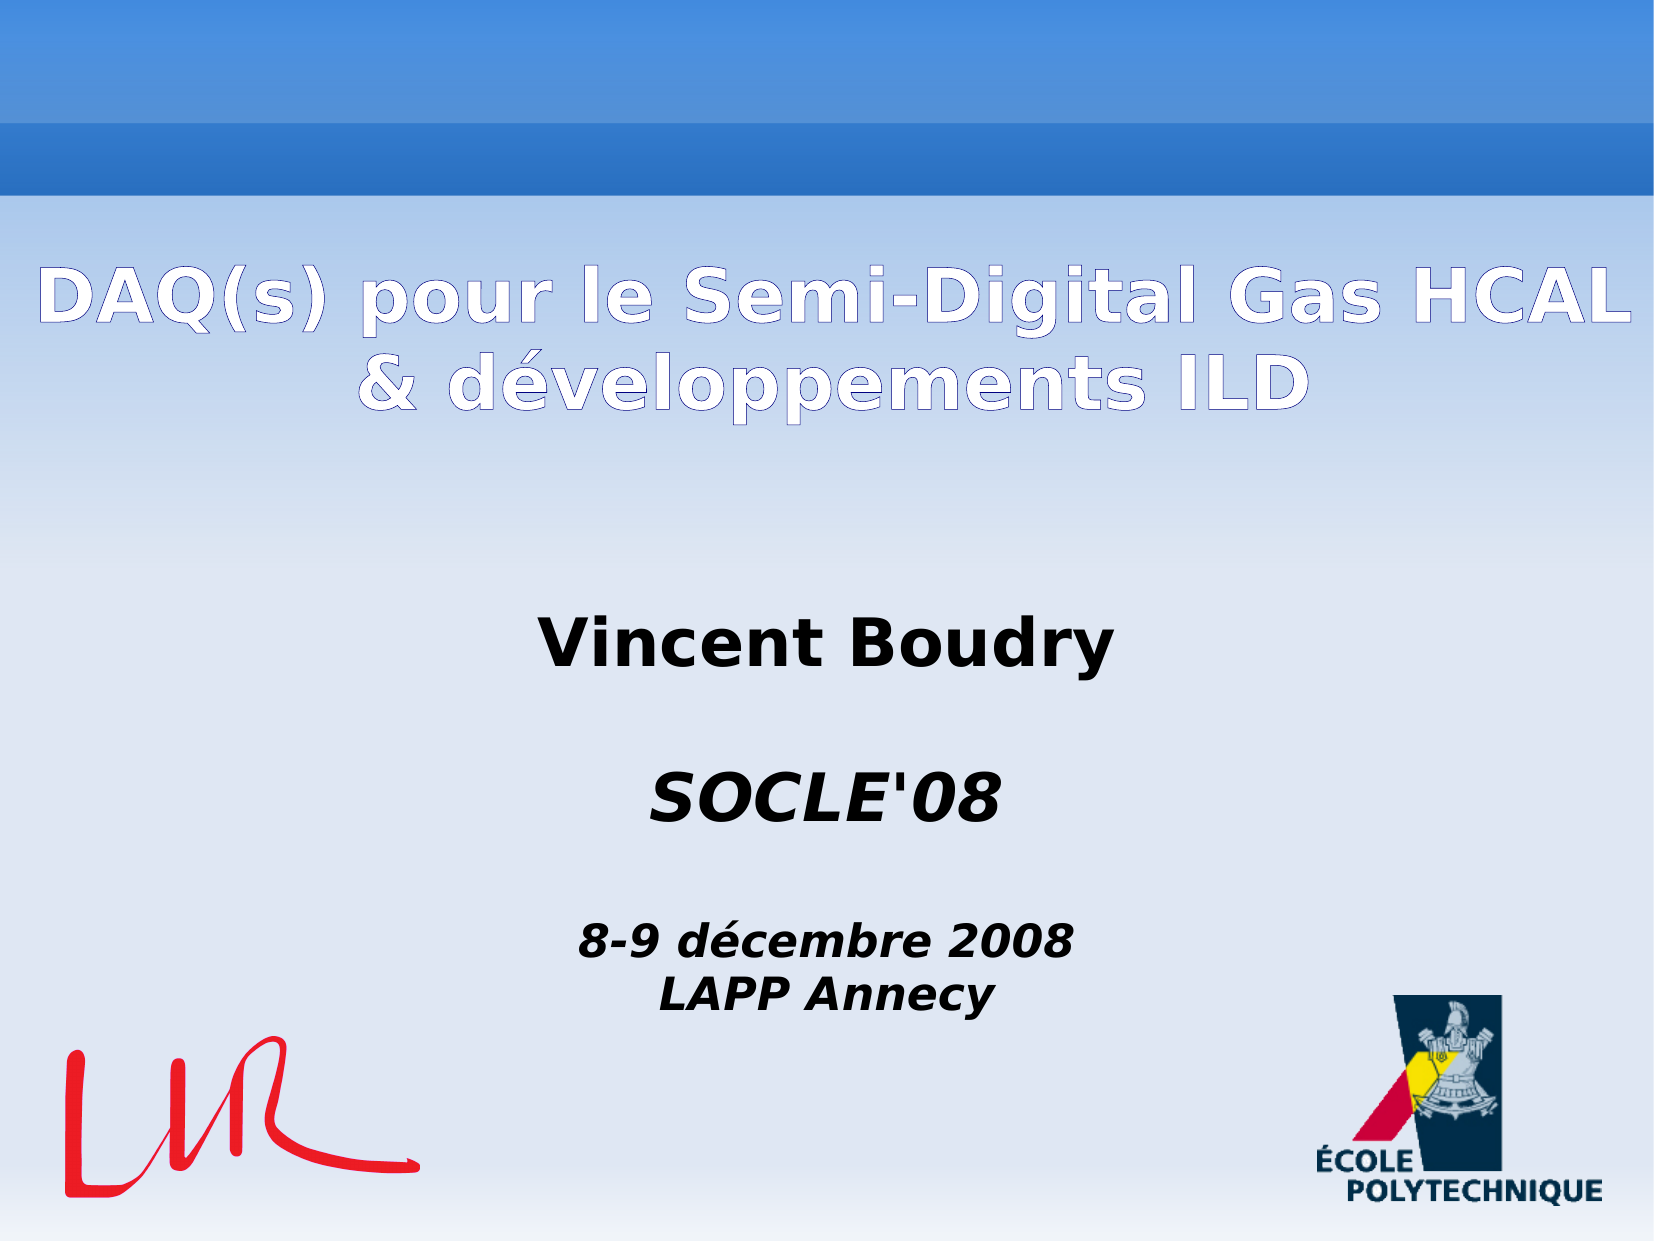

DAQ(s) pour le Semi-Digital Gas HCAL
& développements ILD
# Vincent Boudry
SOCLE'08
8-9 décembre 2008
LAPP Annecy